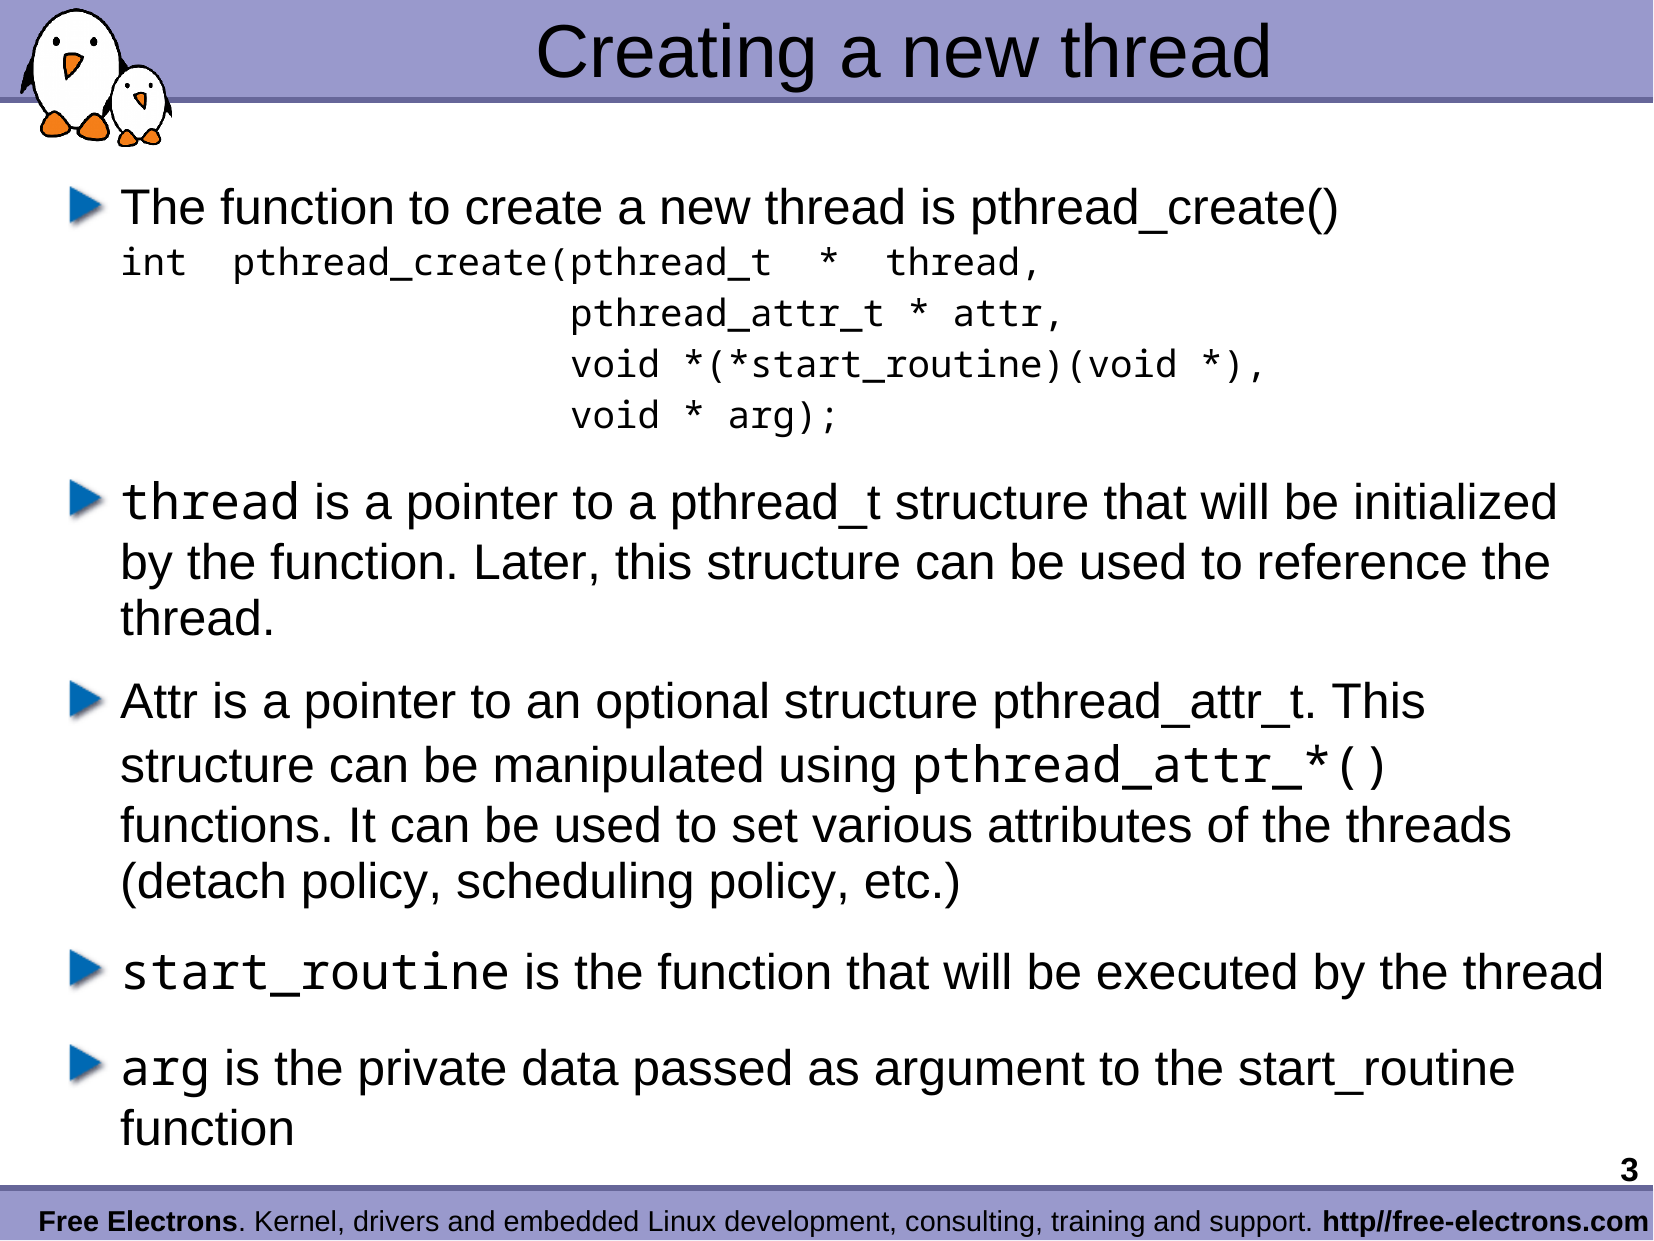

# Creating a new thread
The function to create a new thread is pthread_create()
int pthread_create(pthread_t * thread,
						pthread_attr_t * attr,
						void *(*start_routine)(void *),
						void * arg);
thread is a pointer to a pthread_t structure that will be initialized by the function. Later, this structure can be used to reference the thread.
Attr is a pointer to an optional structure pthread_attr_t. This structure can be manipulated using pthread_attr_*() functions. It can be used to set various attributes of the threads (detach policy, scheduling policy, etc.)
start_routine is the function that will be executed by the thread
arg is the private data passed as argument to the start_routine function